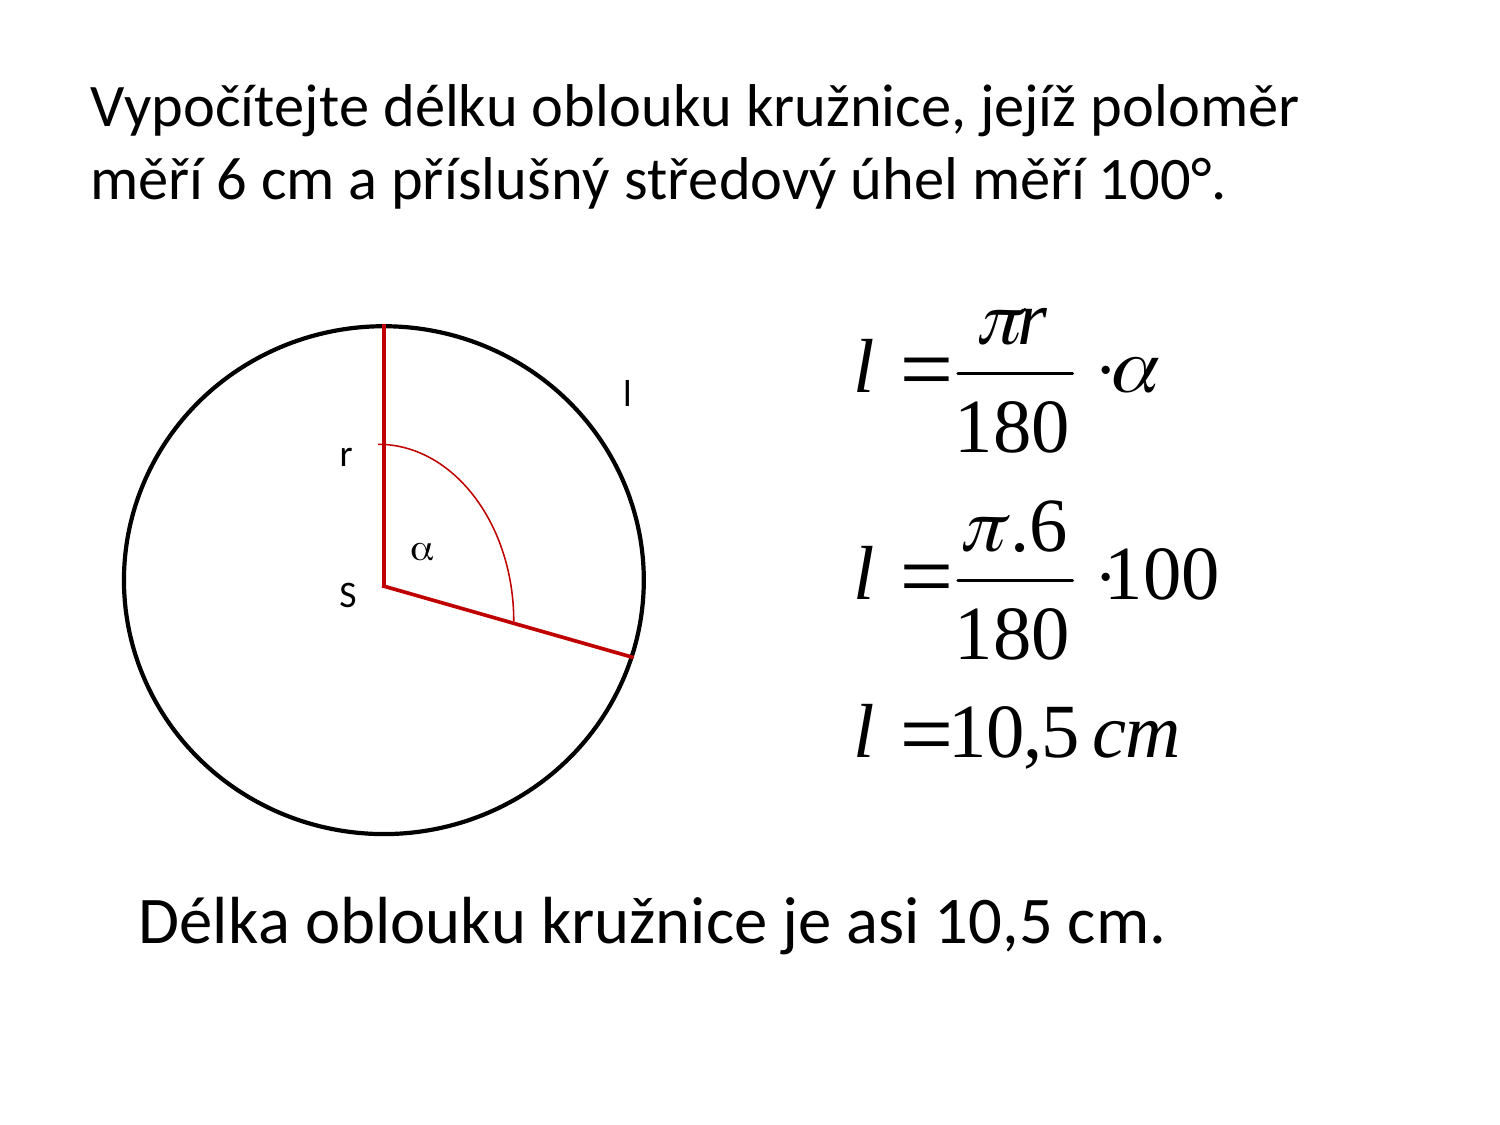

# Vypočítejte délku oblouku kružnice, jejíž poloměr měří 6 cm a příslušný středový úhel měří 100°.
l
r

S
Délka oblouku kružnice je asi 10,5 cm.